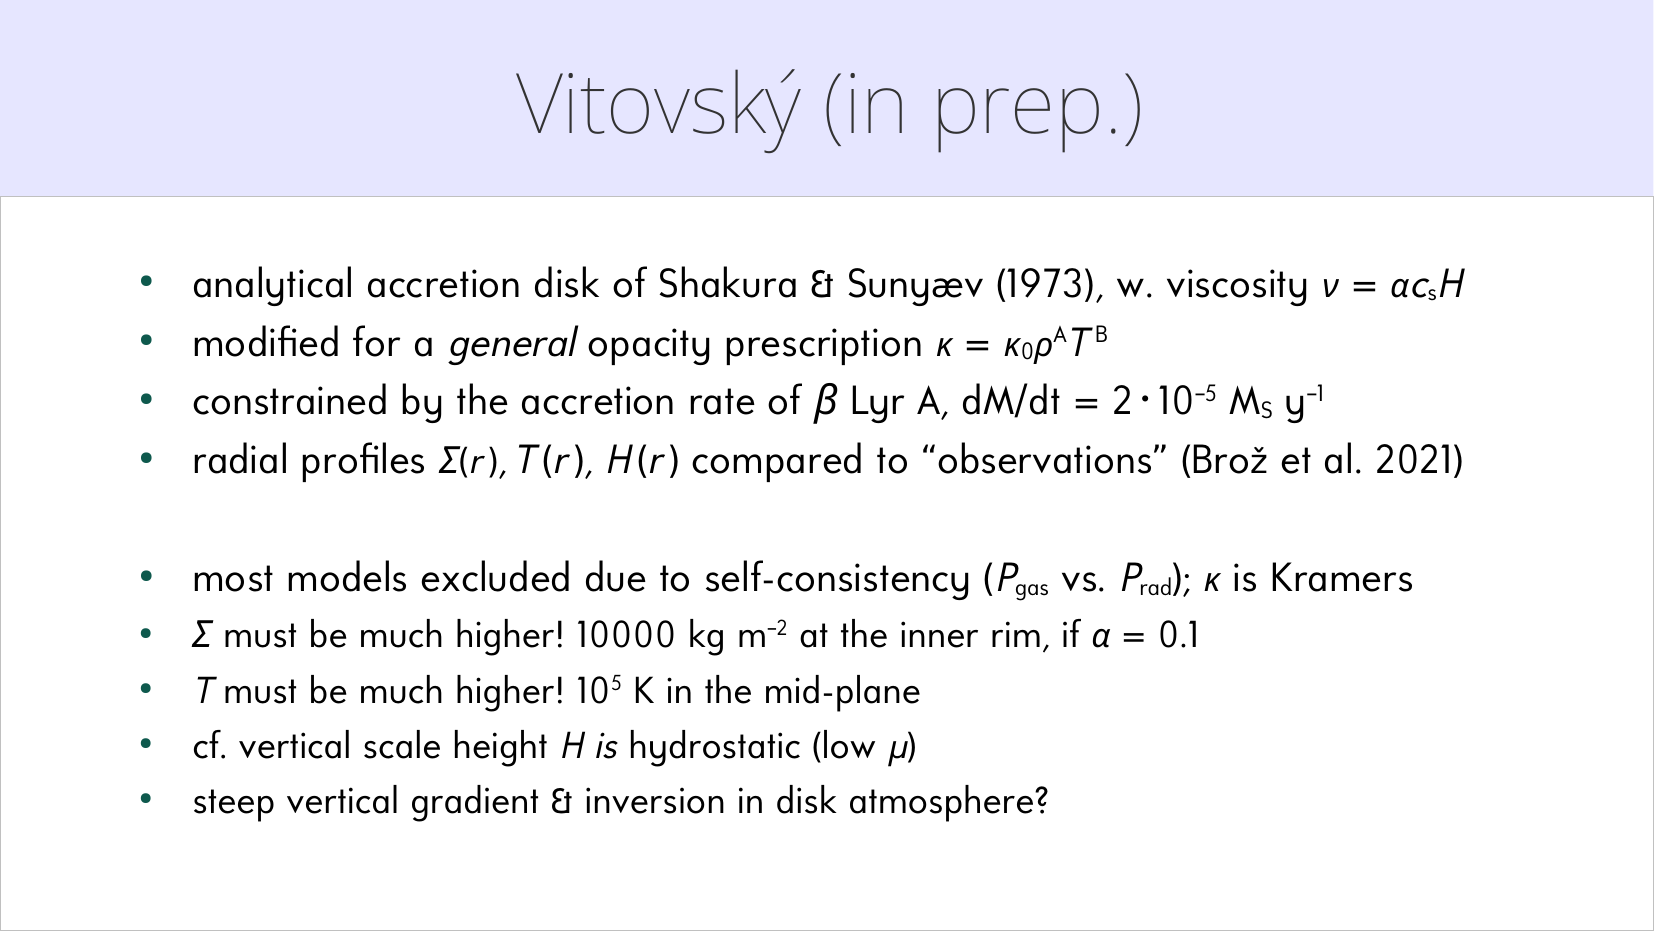

# Vitovský (in prep.)
analytical accretion disk of Shakura & Sunyaev (1973), w. viscosity ν = αcsH
modified for a general opacity prescription κ = κ0ρAT B
constrained by the accretion rate of β Lyr A, dM/dt = 2 ∙ 10−5 MS y−1
radial profiles Σ(r ), T (r ), H (r ) compared to “observations” (Brož et al. 2021)
most models excluded due to self-consistency (Pgas vs. Prad); κ is Kramers
Σ must be much higher! 10000 kg m−2 at the inner rim, if α = 0.1
T must be much higher! 105 K in the mid-plane
cf. vertical scale height H is hydrostatic (low μ)
steep vertical gradient & inversion in disk atmosphere?